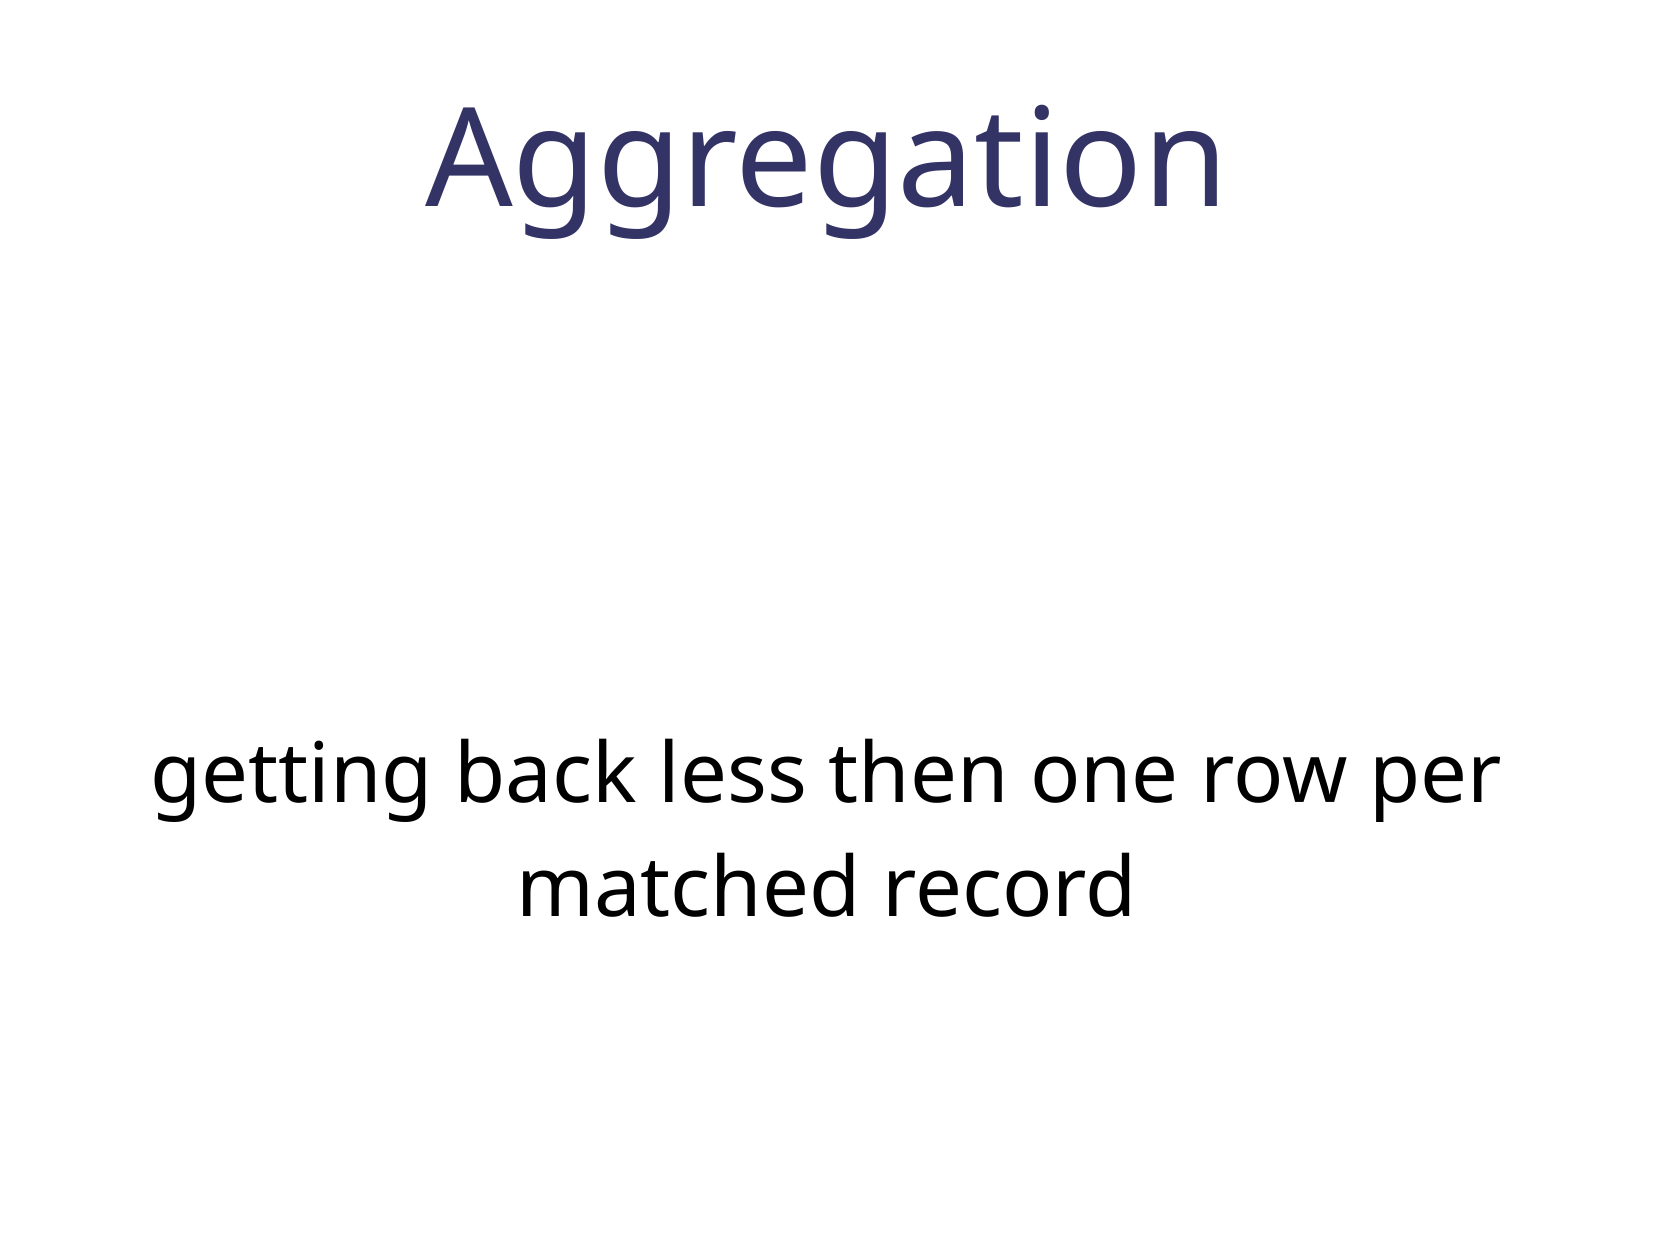

# Aggregation
getting back less then one row per matched record